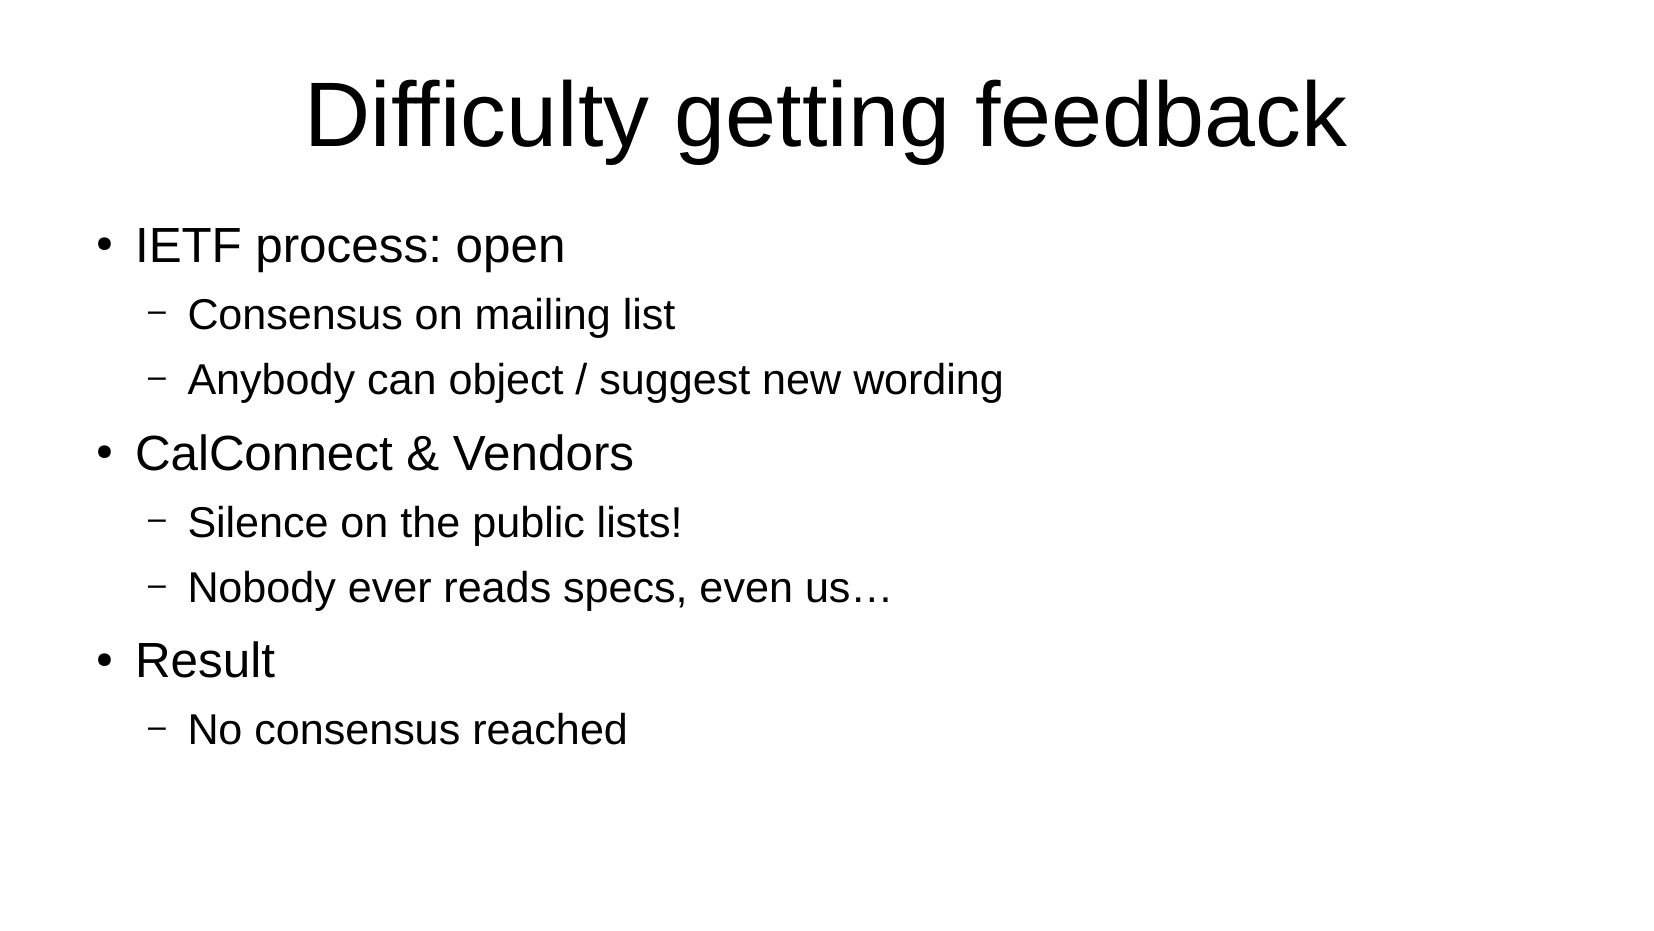

# Difficulty getting feedback
IETF process: open
Consensus on mailing list
Anybody can object / suggest new wording
CalConnect & Vendors
Silence on the public lists!
Nobody ever reads specs, even us…
Result
No consensus reached